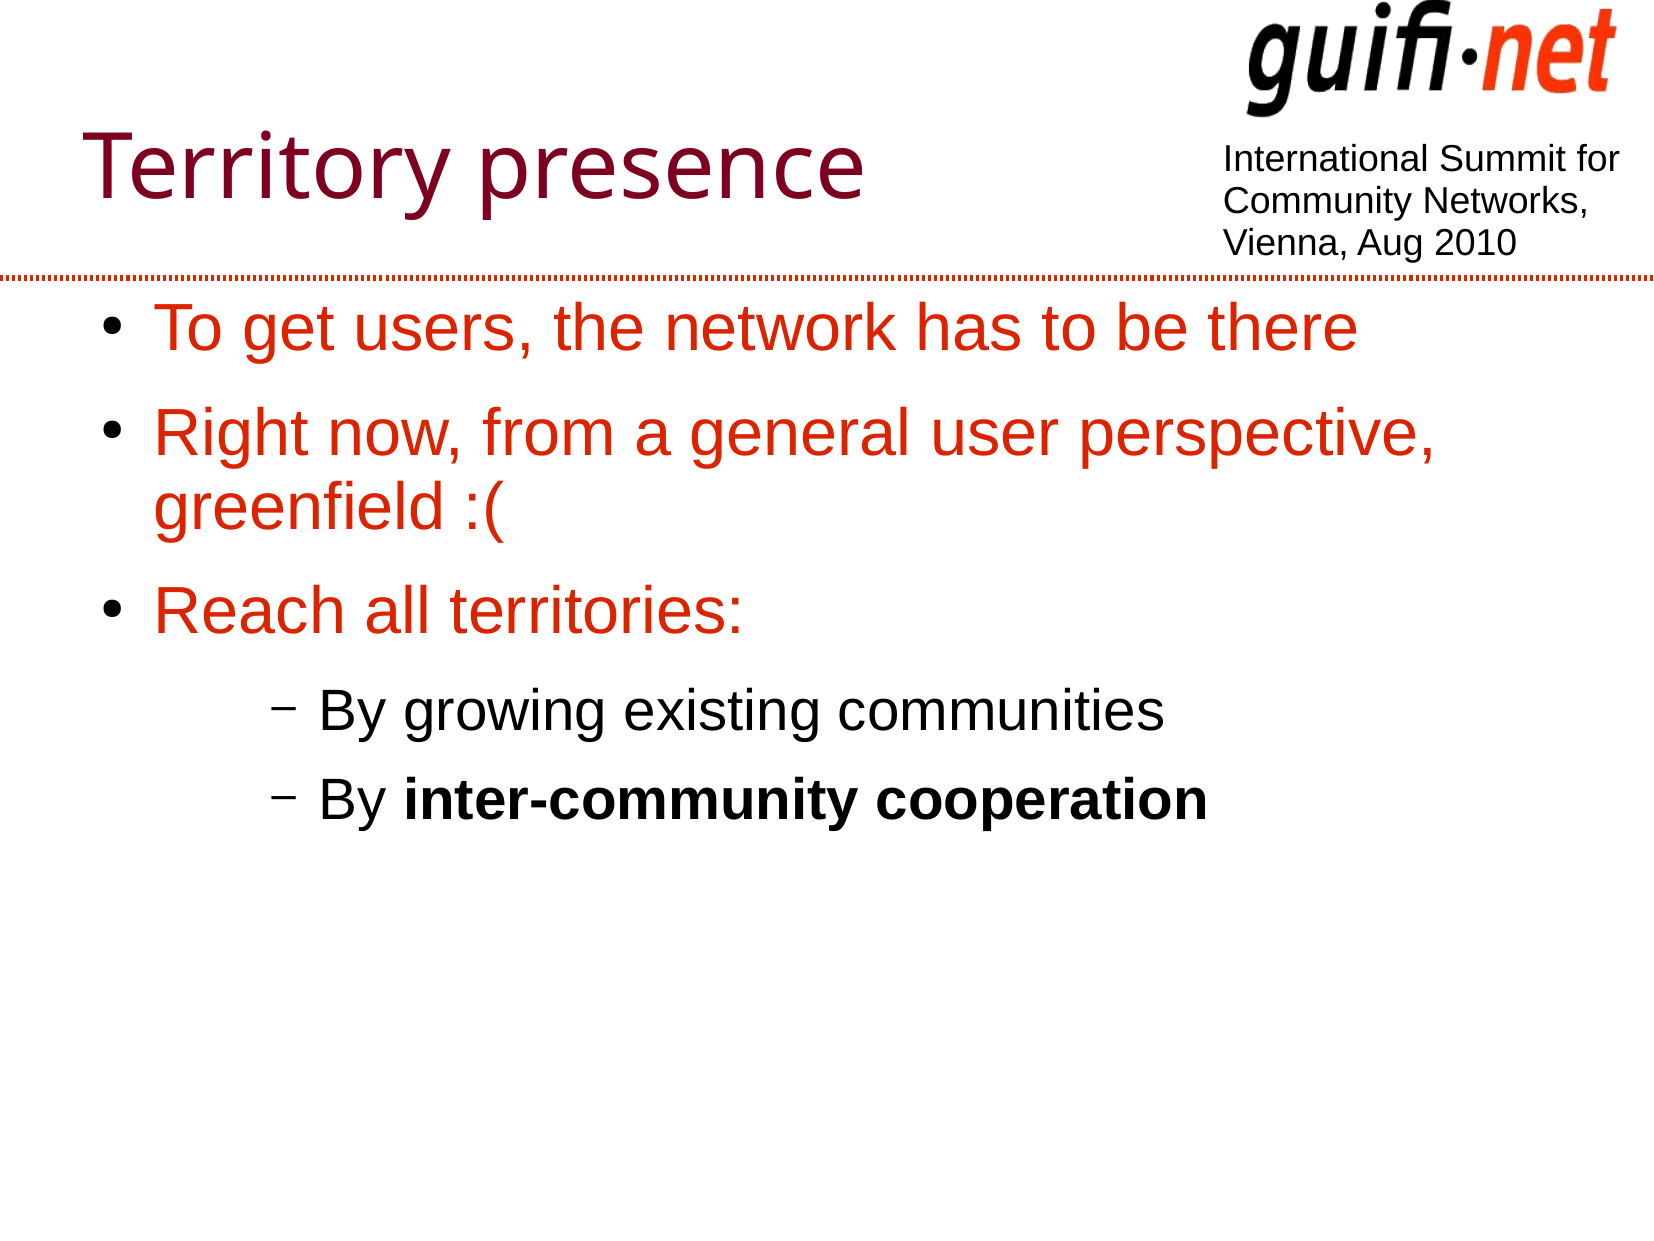

# Territory presence
To get users, the network has to be there
Right now, from a general user perspective, greenfield :(
Reach all territories:
By growing existing communities
By inter-community cooperation